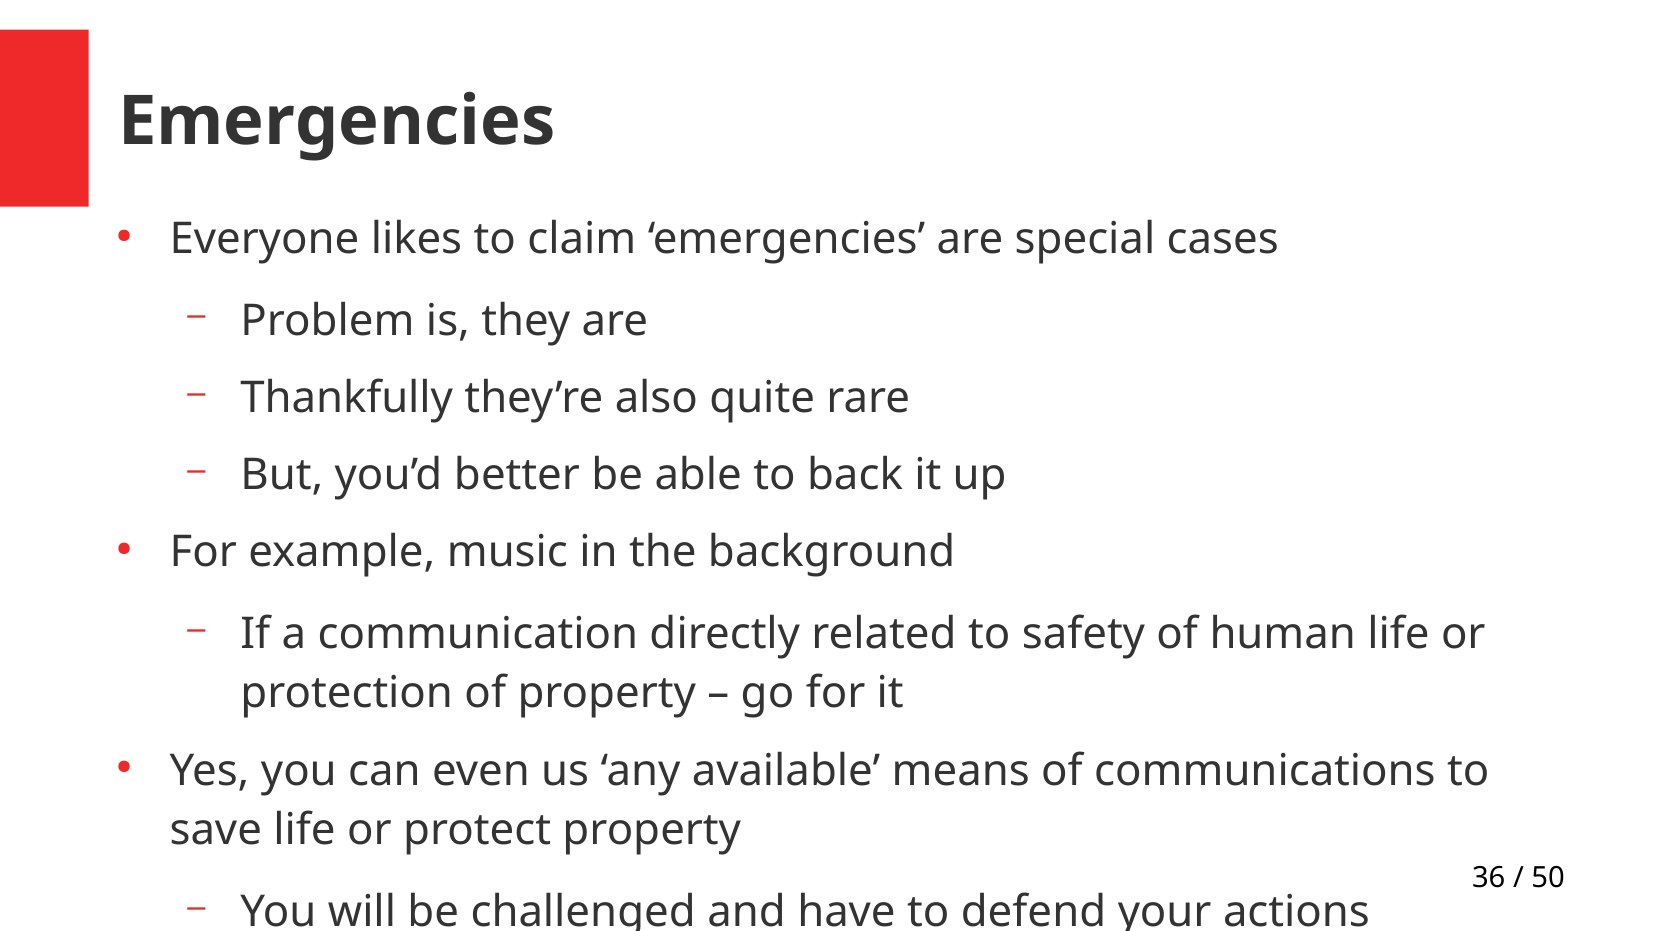

# Emergencies
Everyone likes to claim ‘emergencies’ are special cases
Problem is, they are
Thankfully they’re also quite rare
But, you’d better be able to back it up
For example, music in the background
If a communication directly related to safety of human life or protection of property – go for it
Yes, you can even us ‘any available’ means of communications to save life or protect property
You will be challenged and have to defend your actions
36